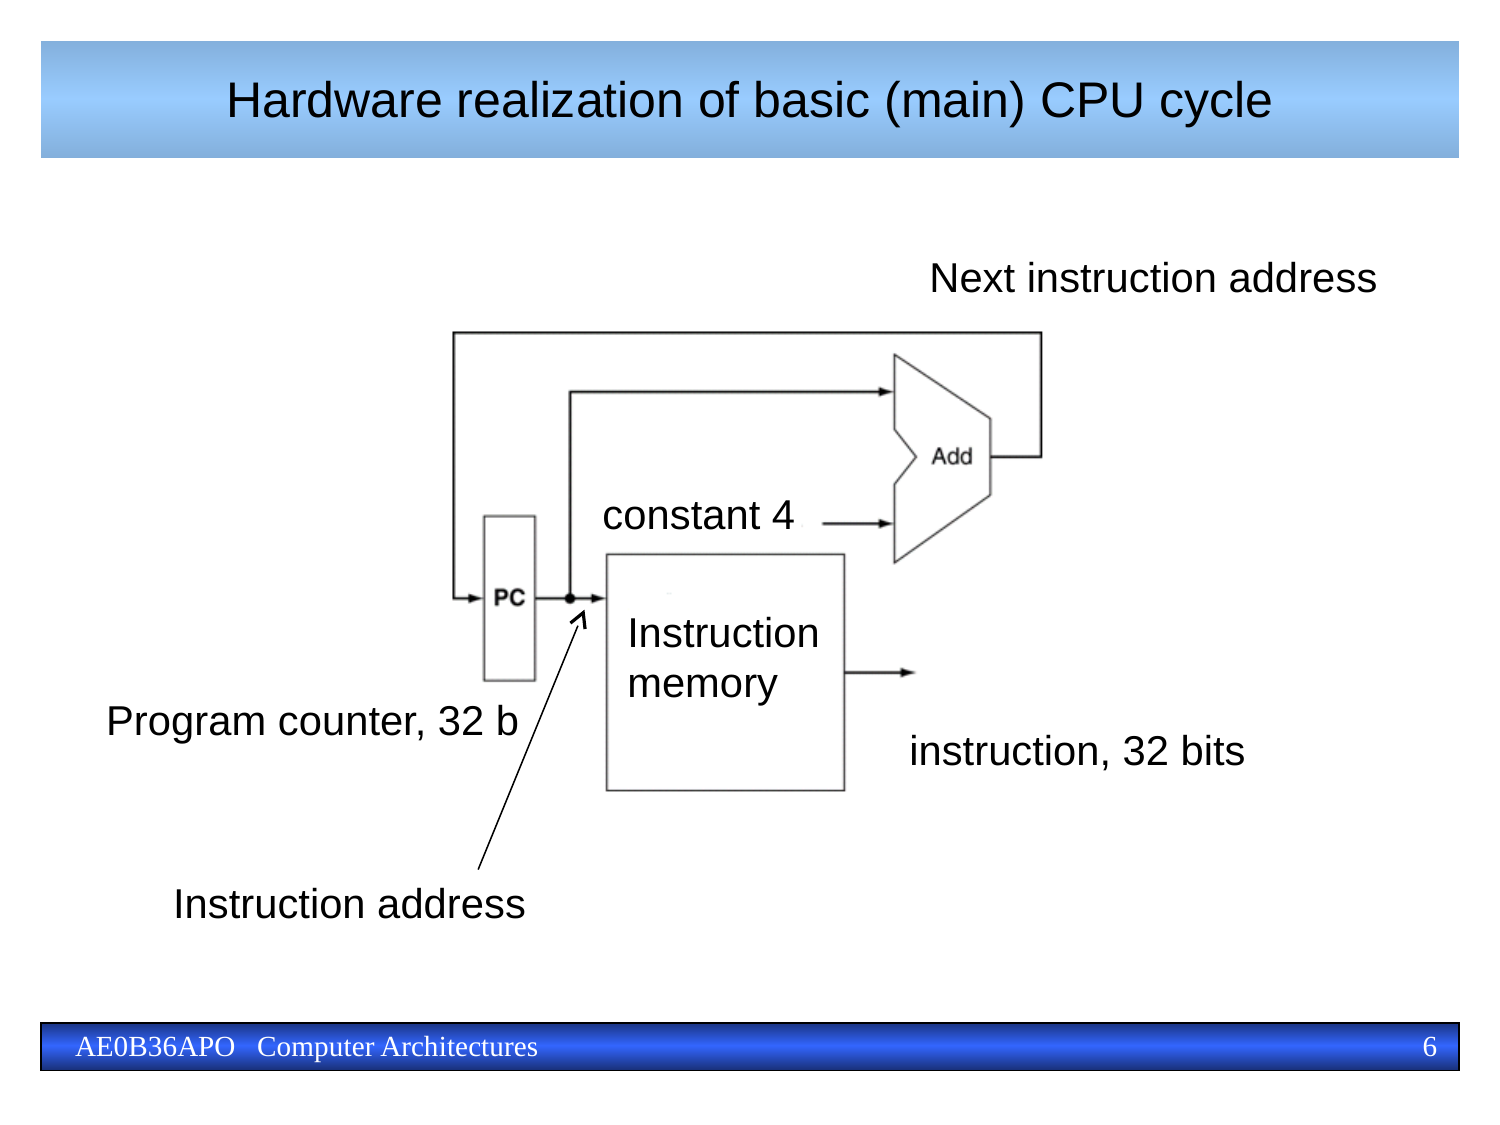

# Hardware realization of basic (main) CPU cycle
Next instruction address
constant 4
Instruction memory
Program counter, 32 b
instruction, 32 bits
Instruction address
AE0B36APO Computer Architectures
6